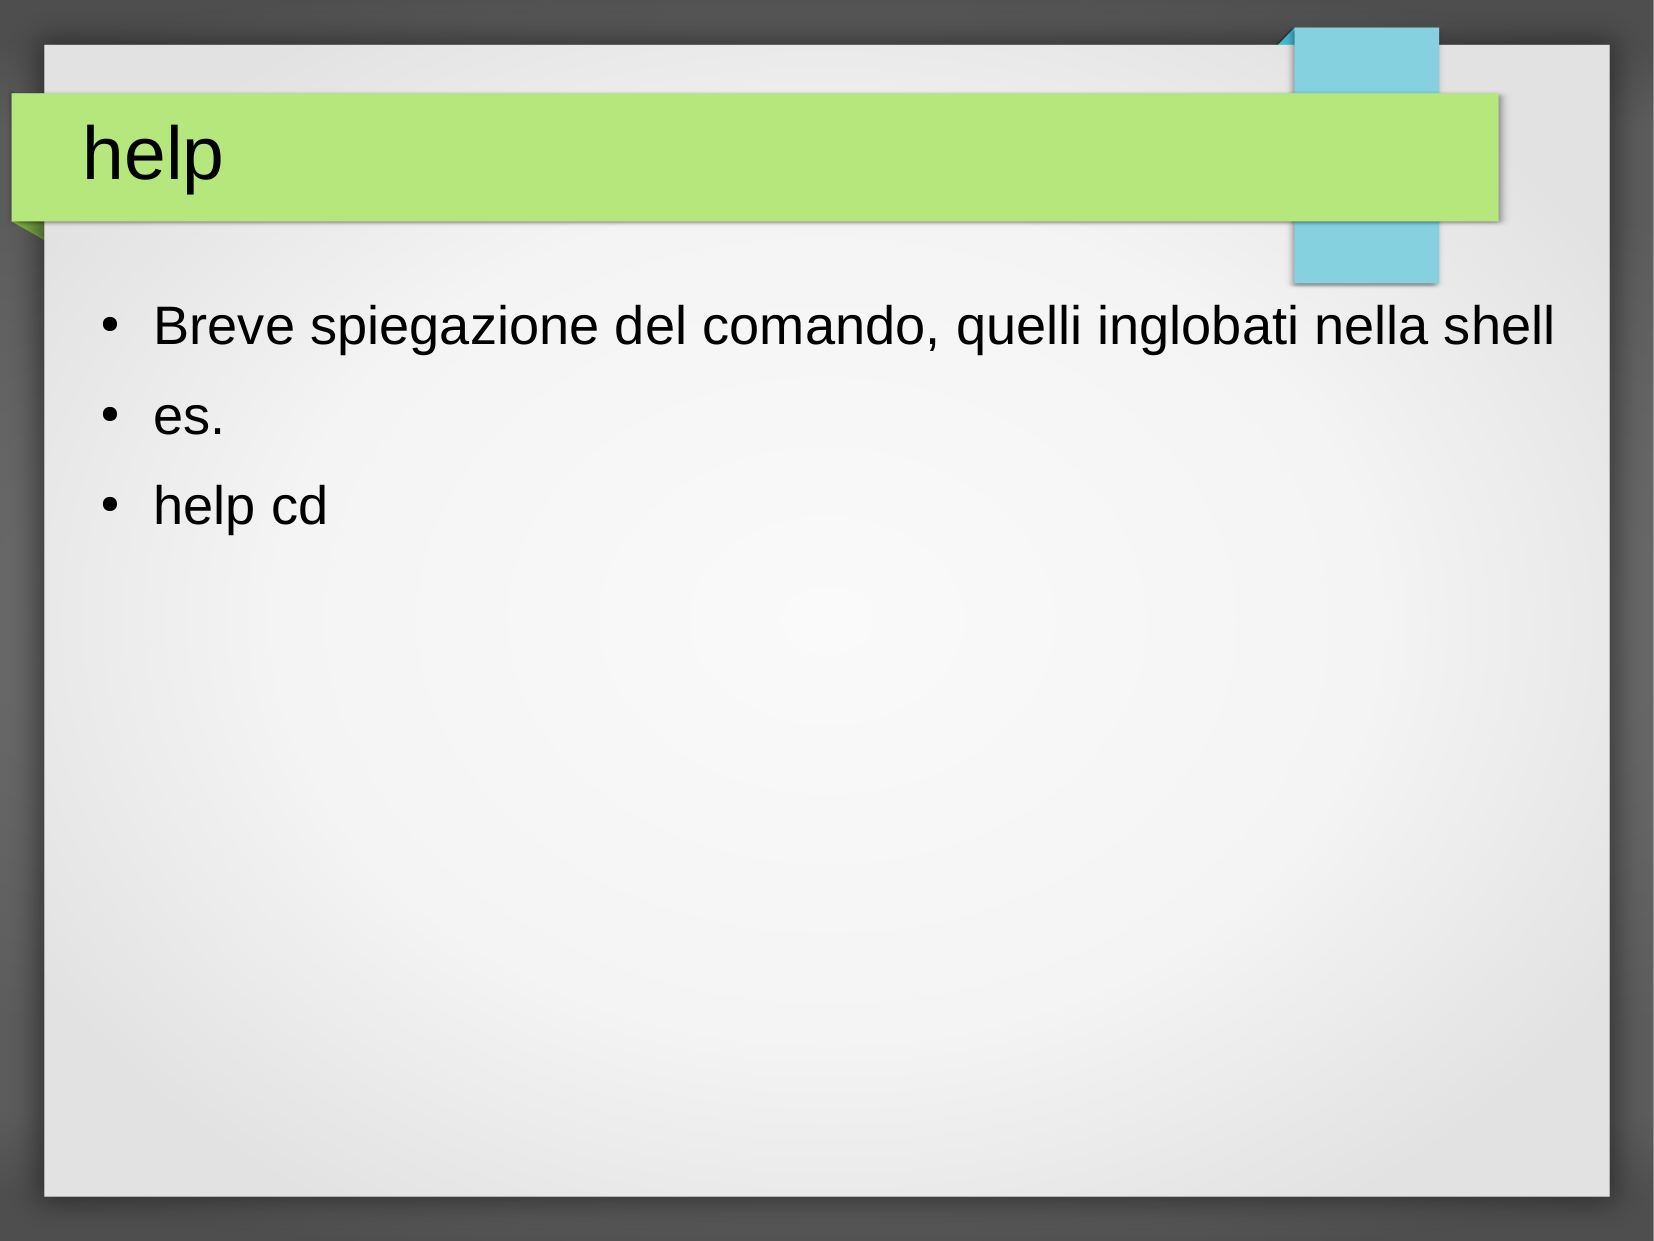

# help
Breve spiegazione del comando, quelli inglobati nella shell
es.
help cd